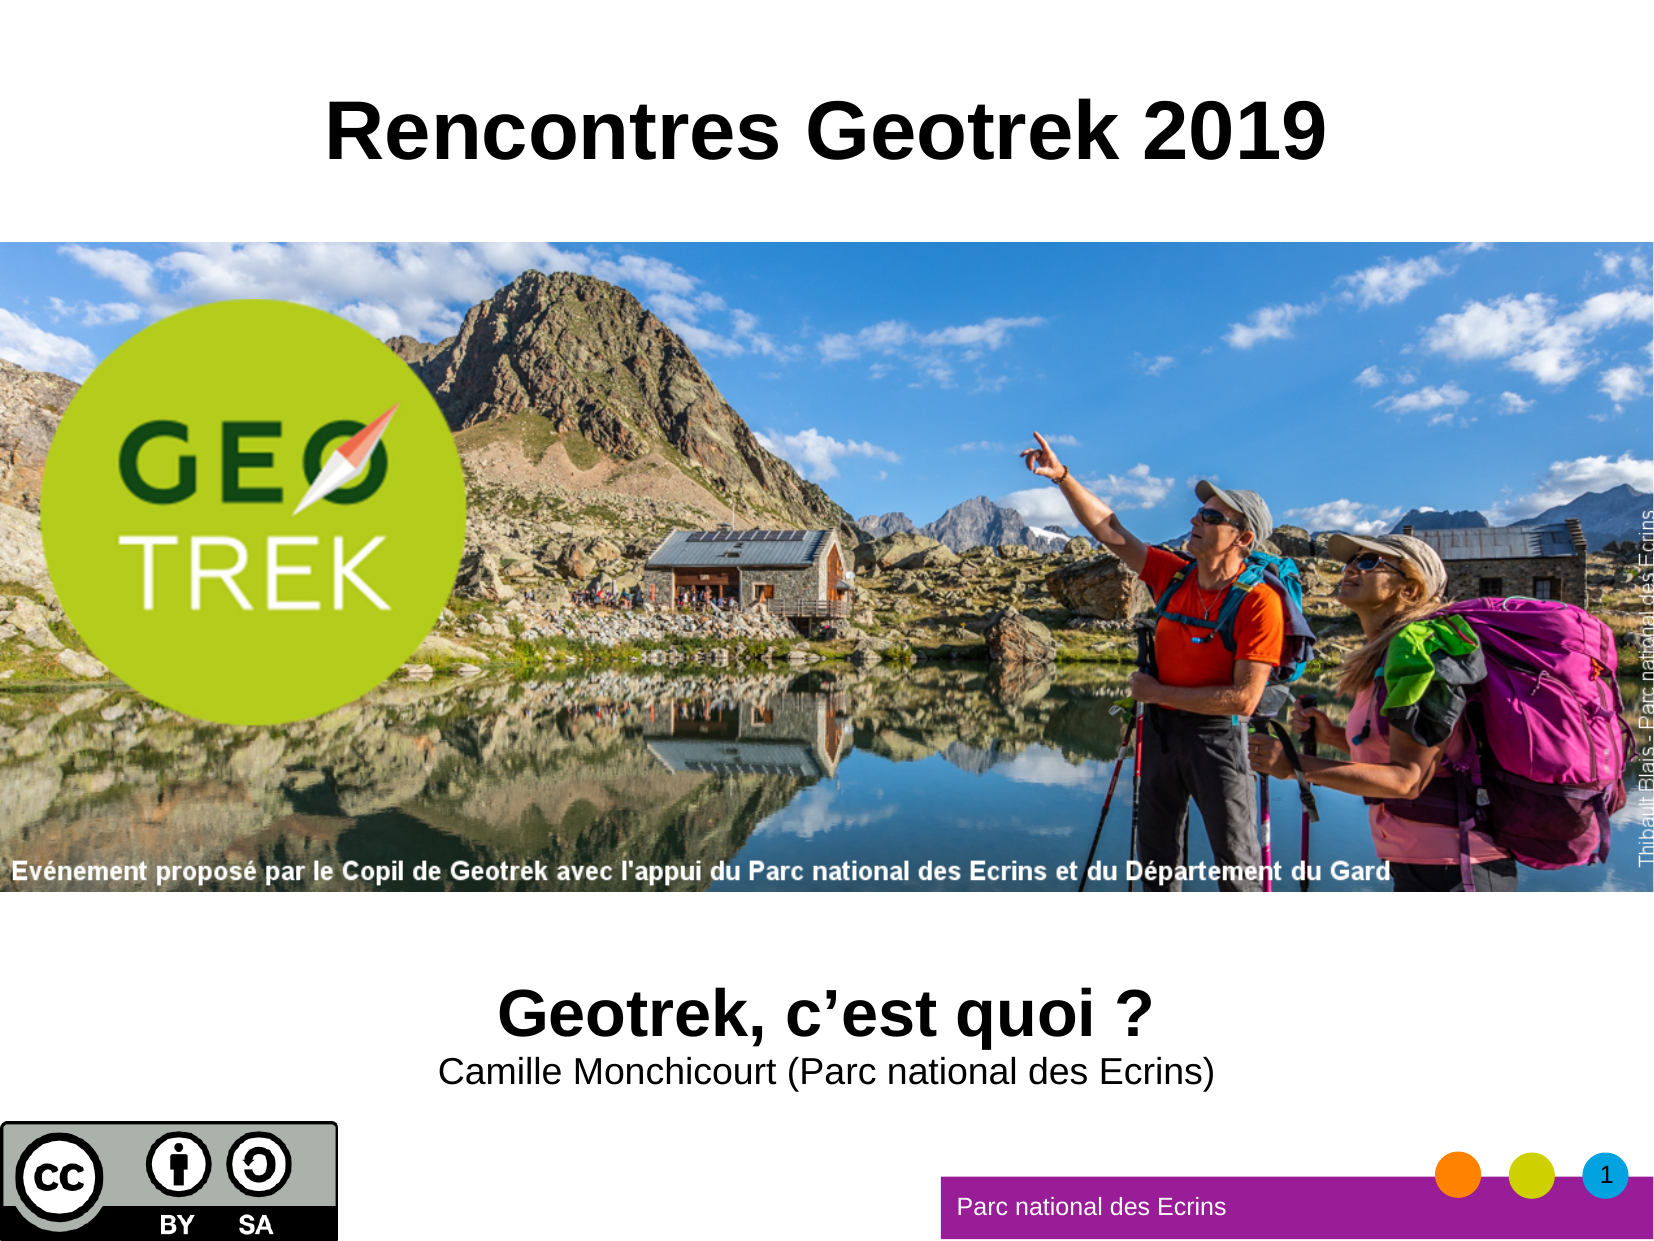

# Rencontres Geotrek 2019
Geotrek, c’est quoi ?
Camille Monchicourt (Parc national des Ecrins)